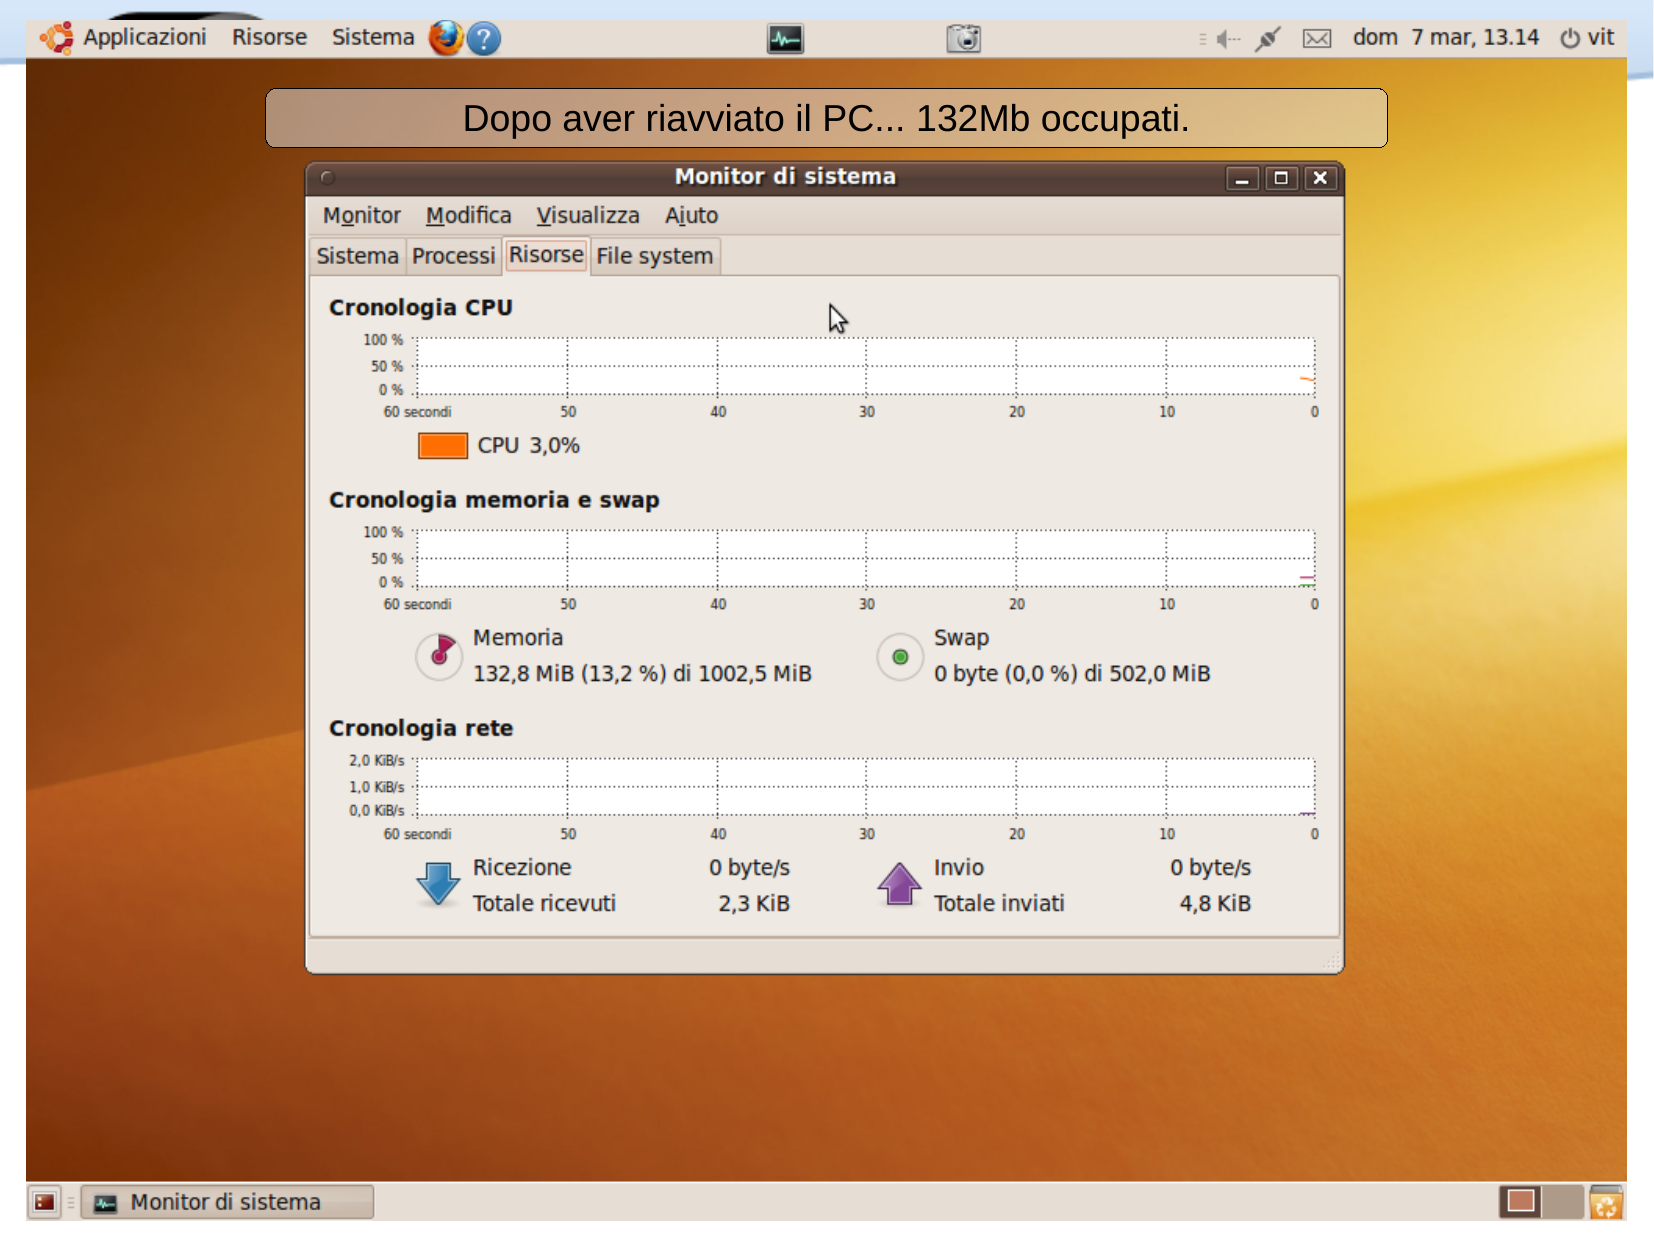

S
Dopo aver riavviato il PC... 132Mb occupati.
#